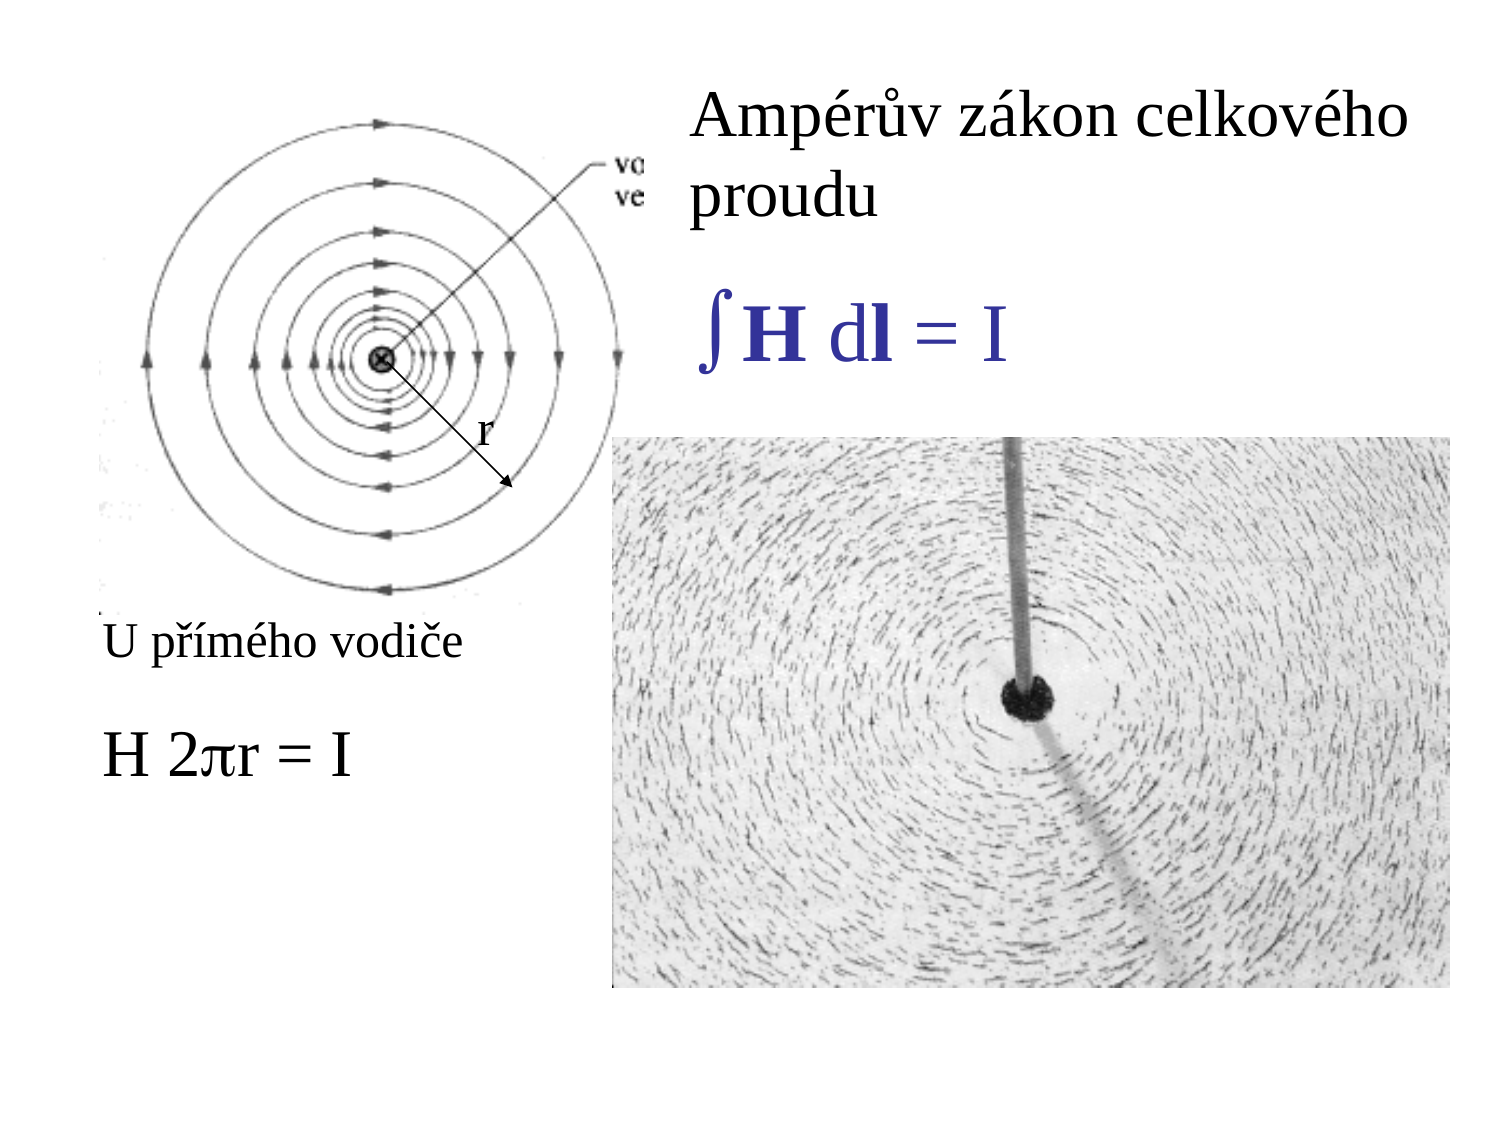

Ampérův zákon celkového proudu
H dl = I
r
U přímého vodiče
H 2r = I